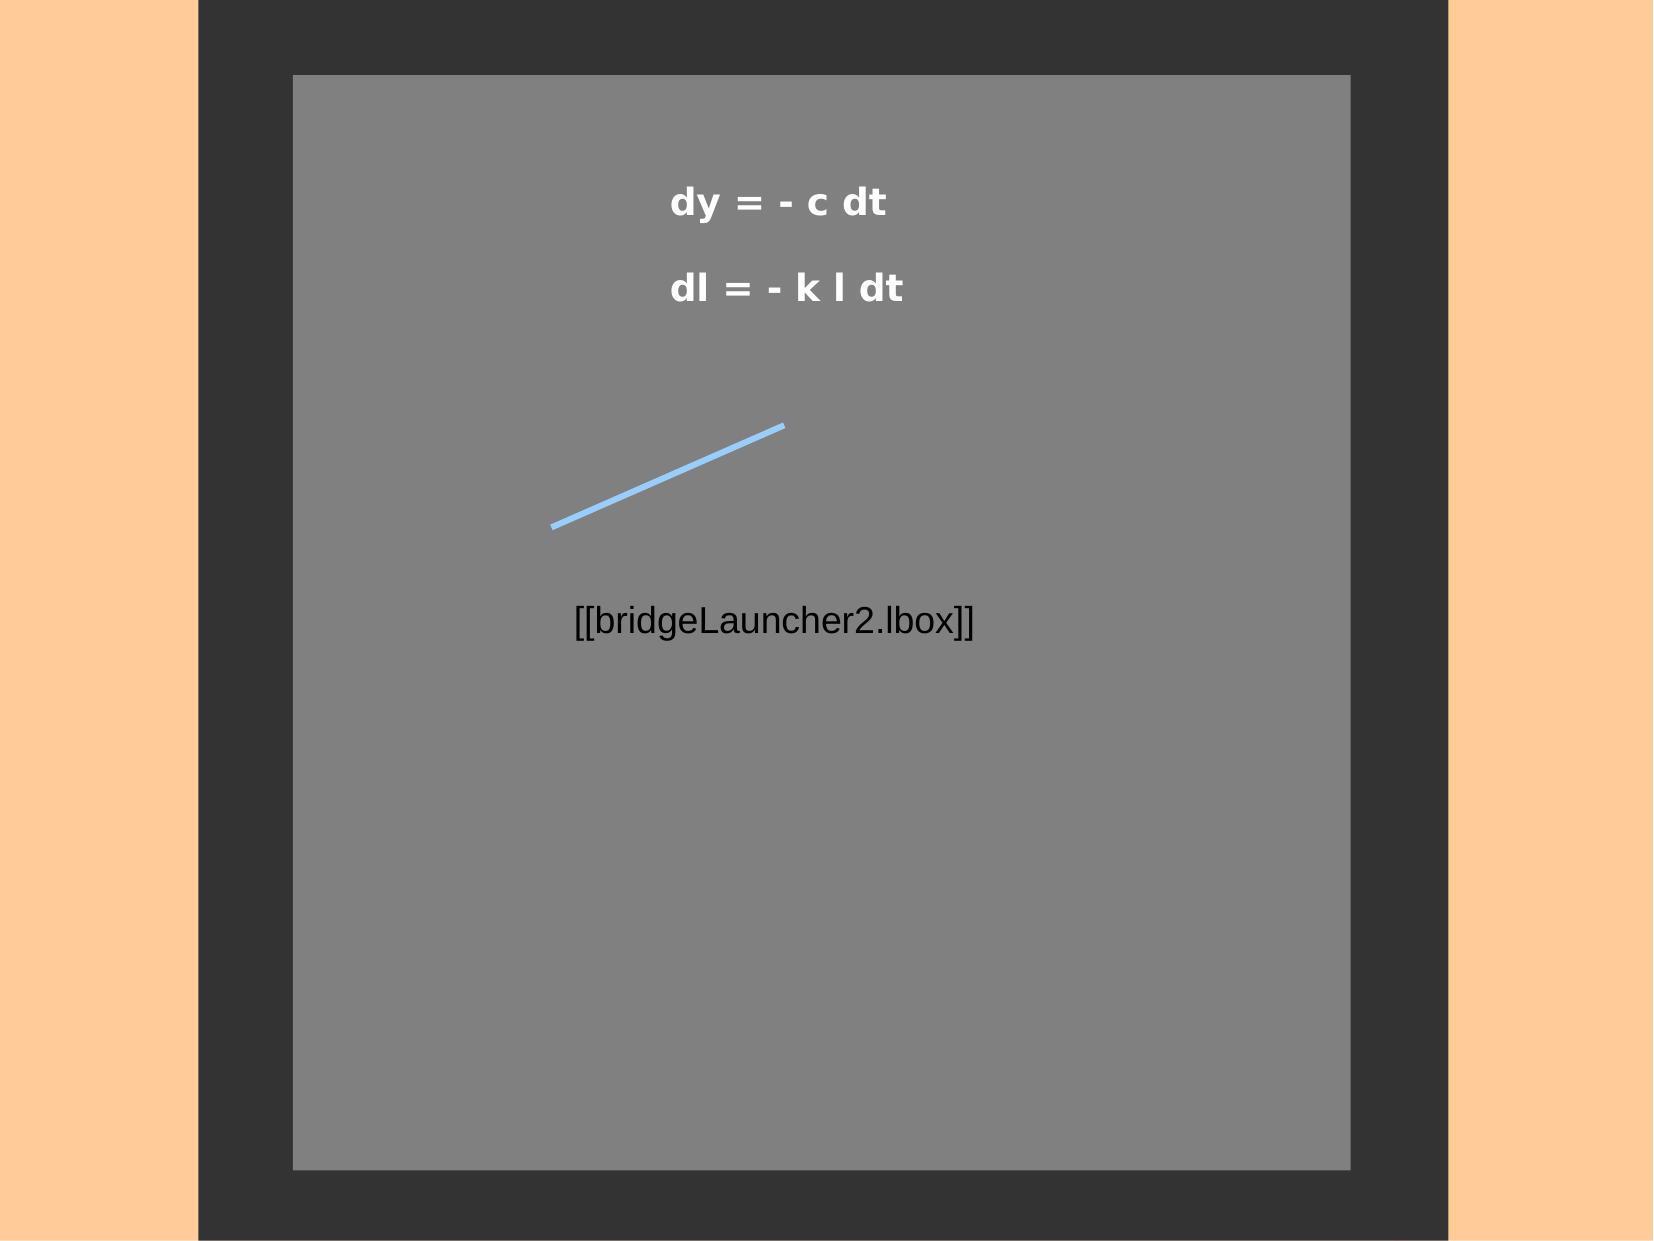

dy = - c dt
dl = - k l dt
[[bridgeLauncher2.lbox]]